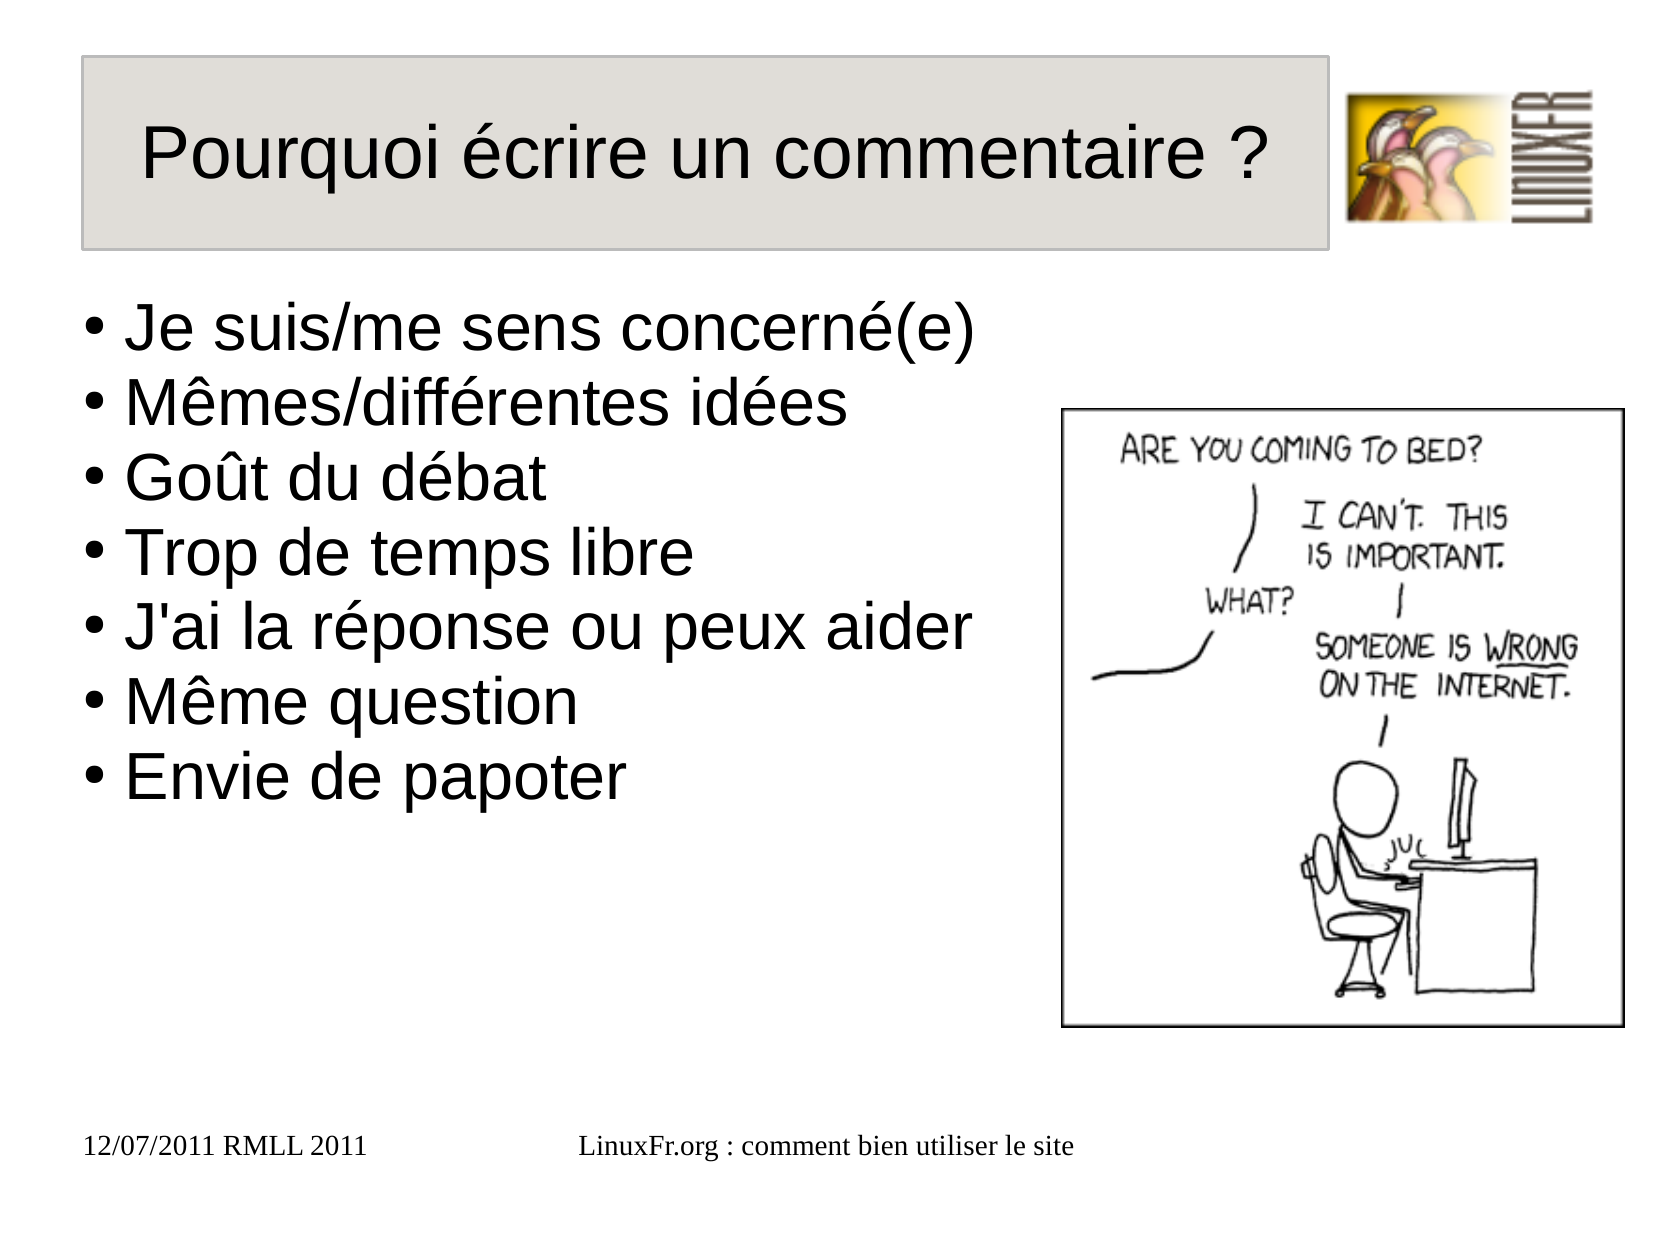

# Pourquoi écrire un commentaire ?
 Je suis/me sens concerné(e)
 Mêmes/différentes idées
 Goût du débat
 Trop de temps libre
 J'ai la réponse ou peux aider
 Même question
 Envie de papoter